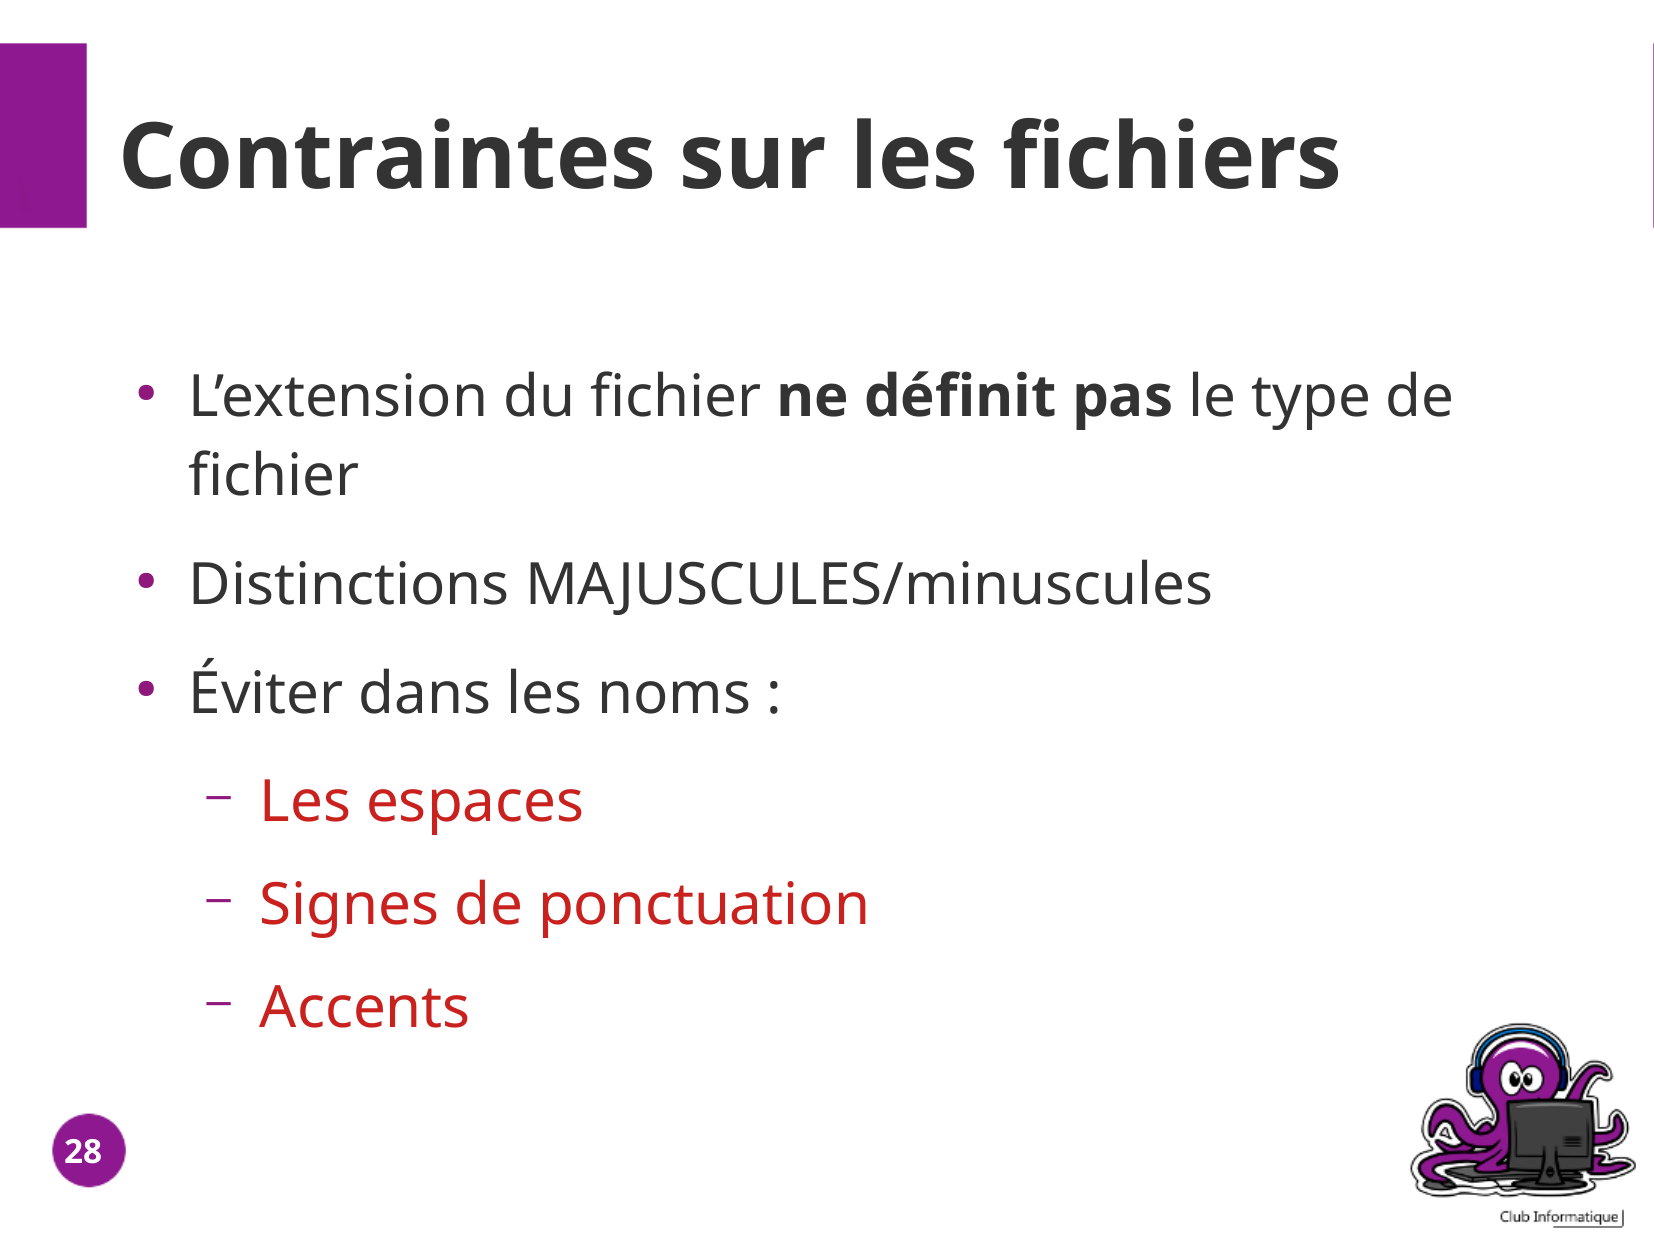

# Contraintes sur les fichiers
L’extension du fichier ne définit pas le type de fichier
Distinctions MAJUSCULES/minuscules
Éviter dans les noms :
Les espaces
Signes de ponctuation
Accents
28